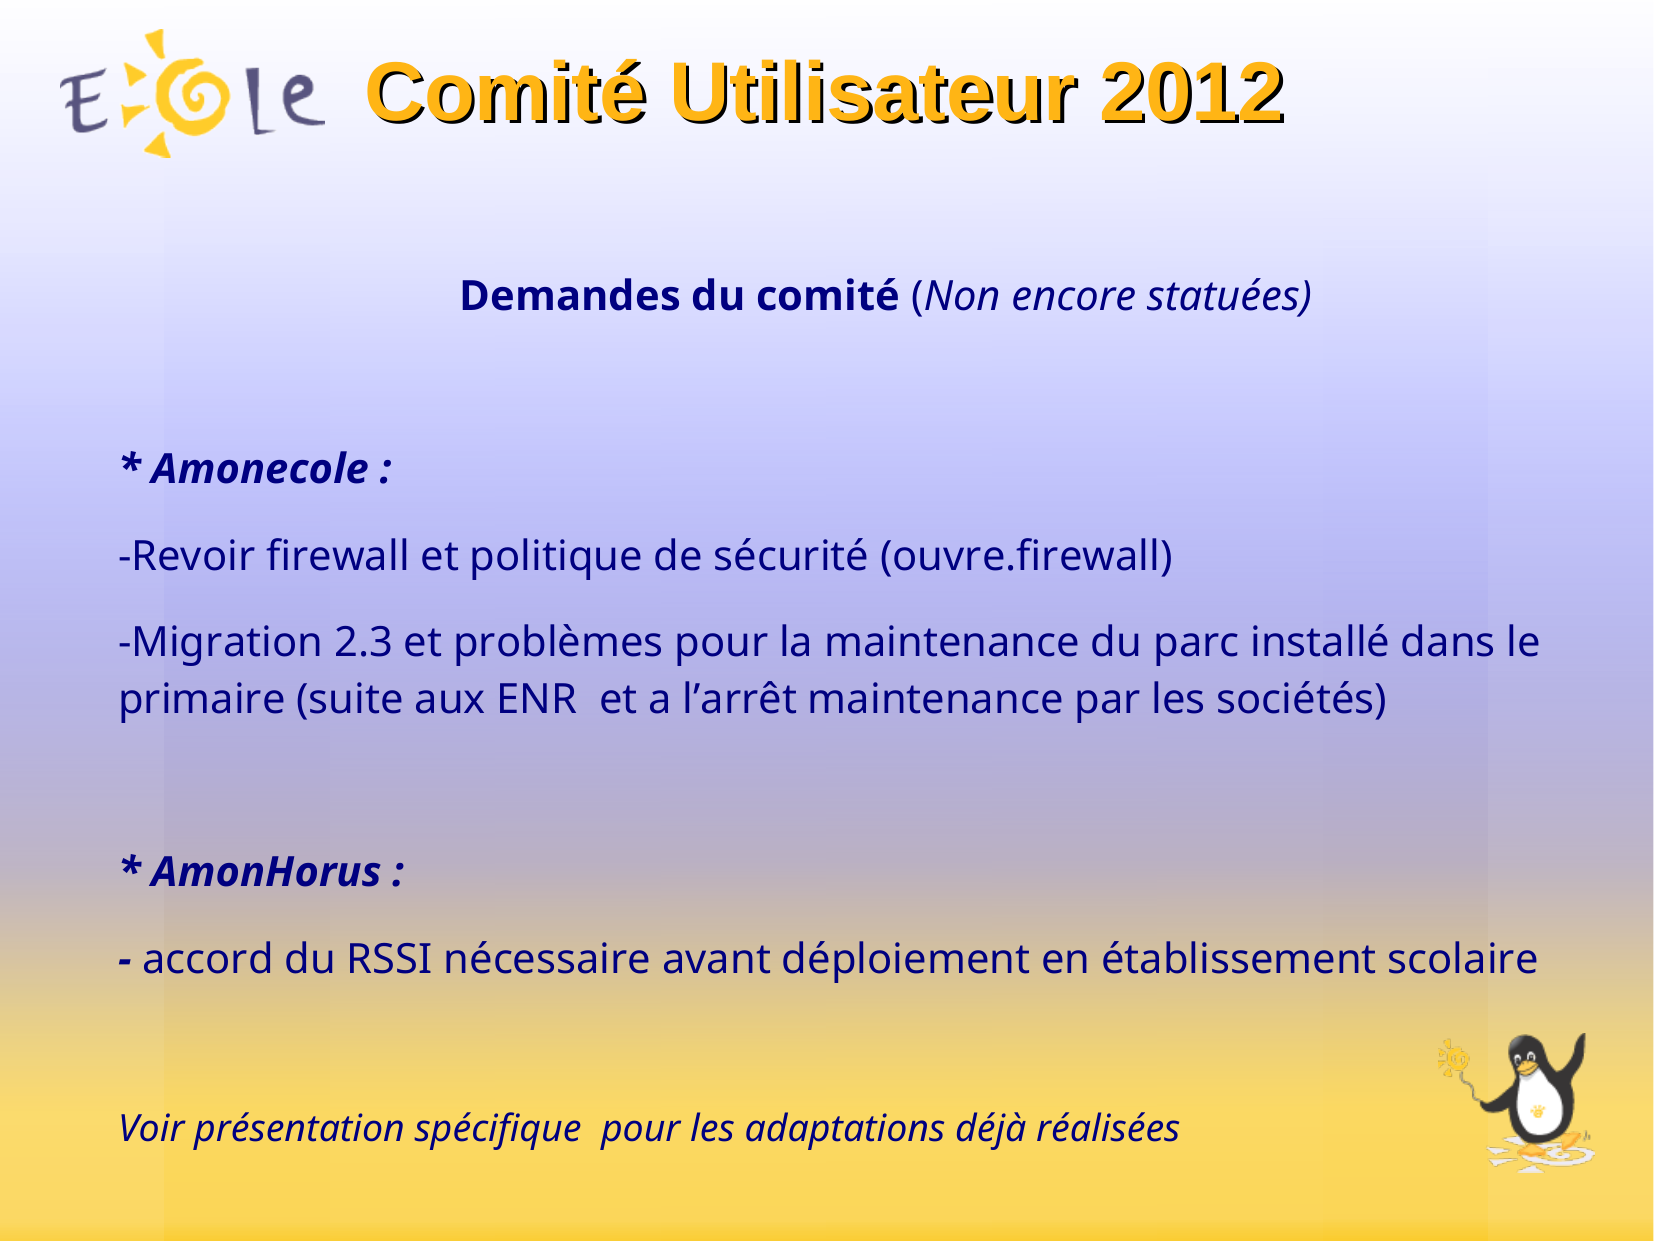

# Comité Utilisateur 2012
Demandes du comité (Non encore statuées)
* Amonecole :
-Revoir firewall et politique de sécurité (ouvre.firewall)
-Migration 2.3 et problèmes pour la maintenance du parc installé dans le primaire (suite aux ENR et a l’arrêt maintenance par les sociétés)
* AmonHorus :
- accord du RSSI nécessaire avant déploiement en établissement scolaire
Voir présentation spécifique pour les adaptations déjà réalisées